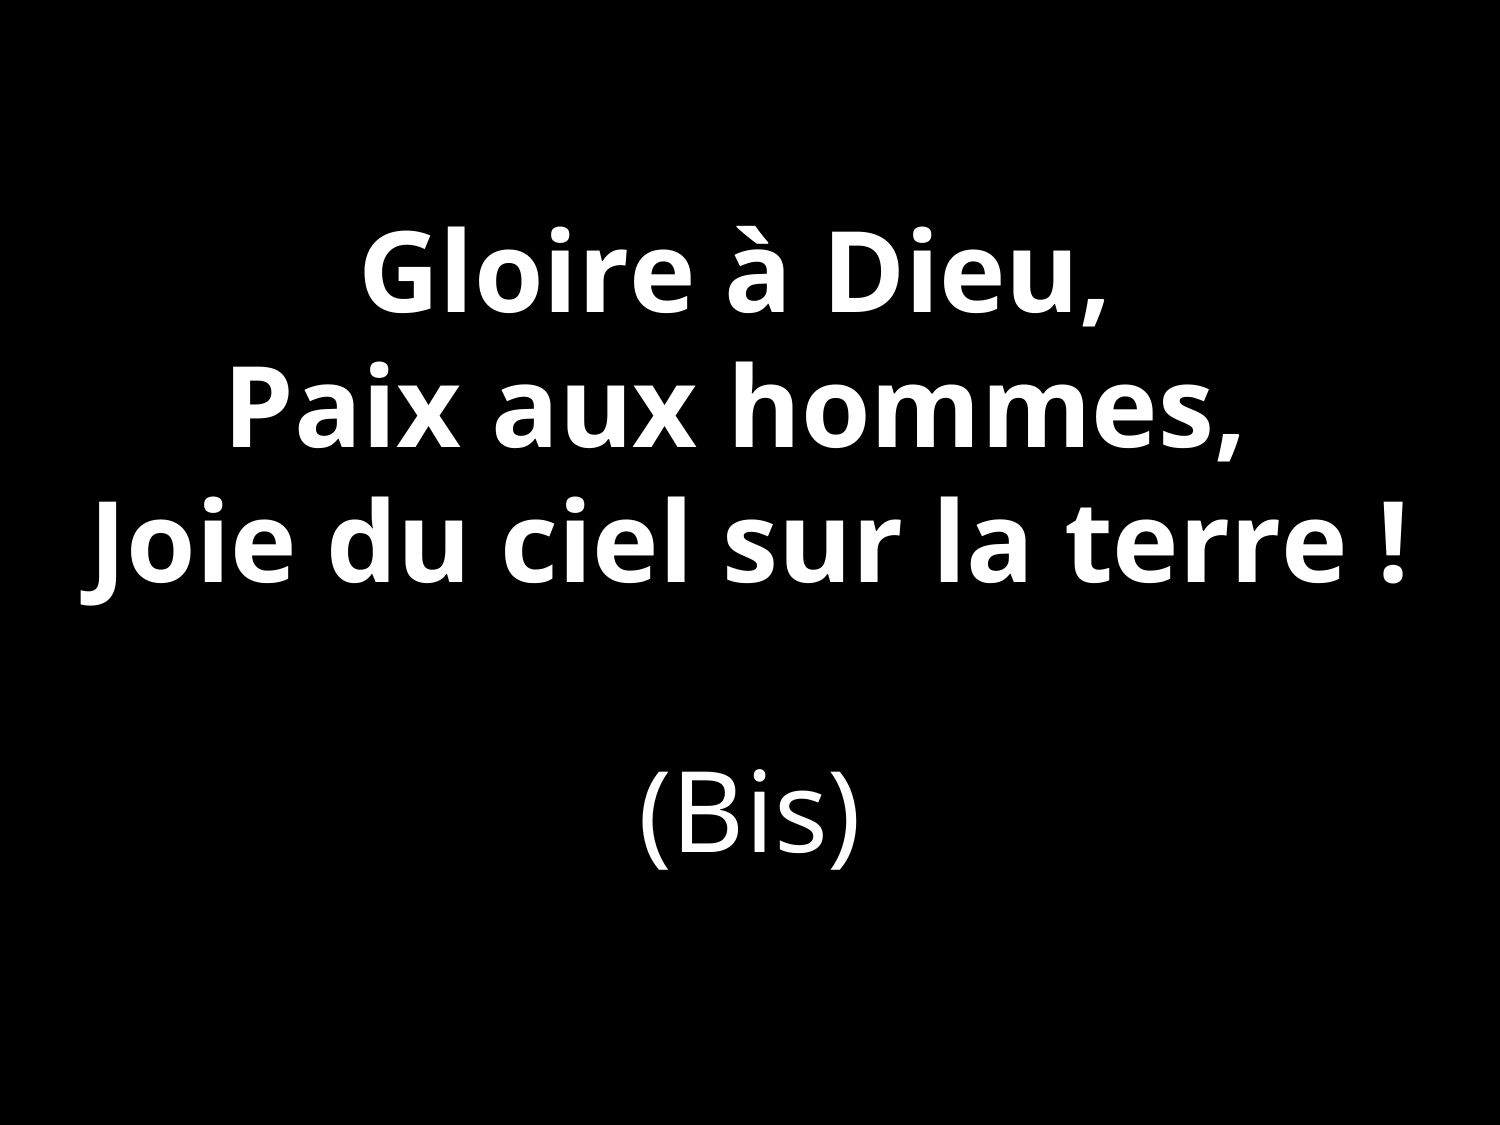

Gloire à Dieu,
Paix aux hommes,
Joie du ciel sur la terre !
(Bis)